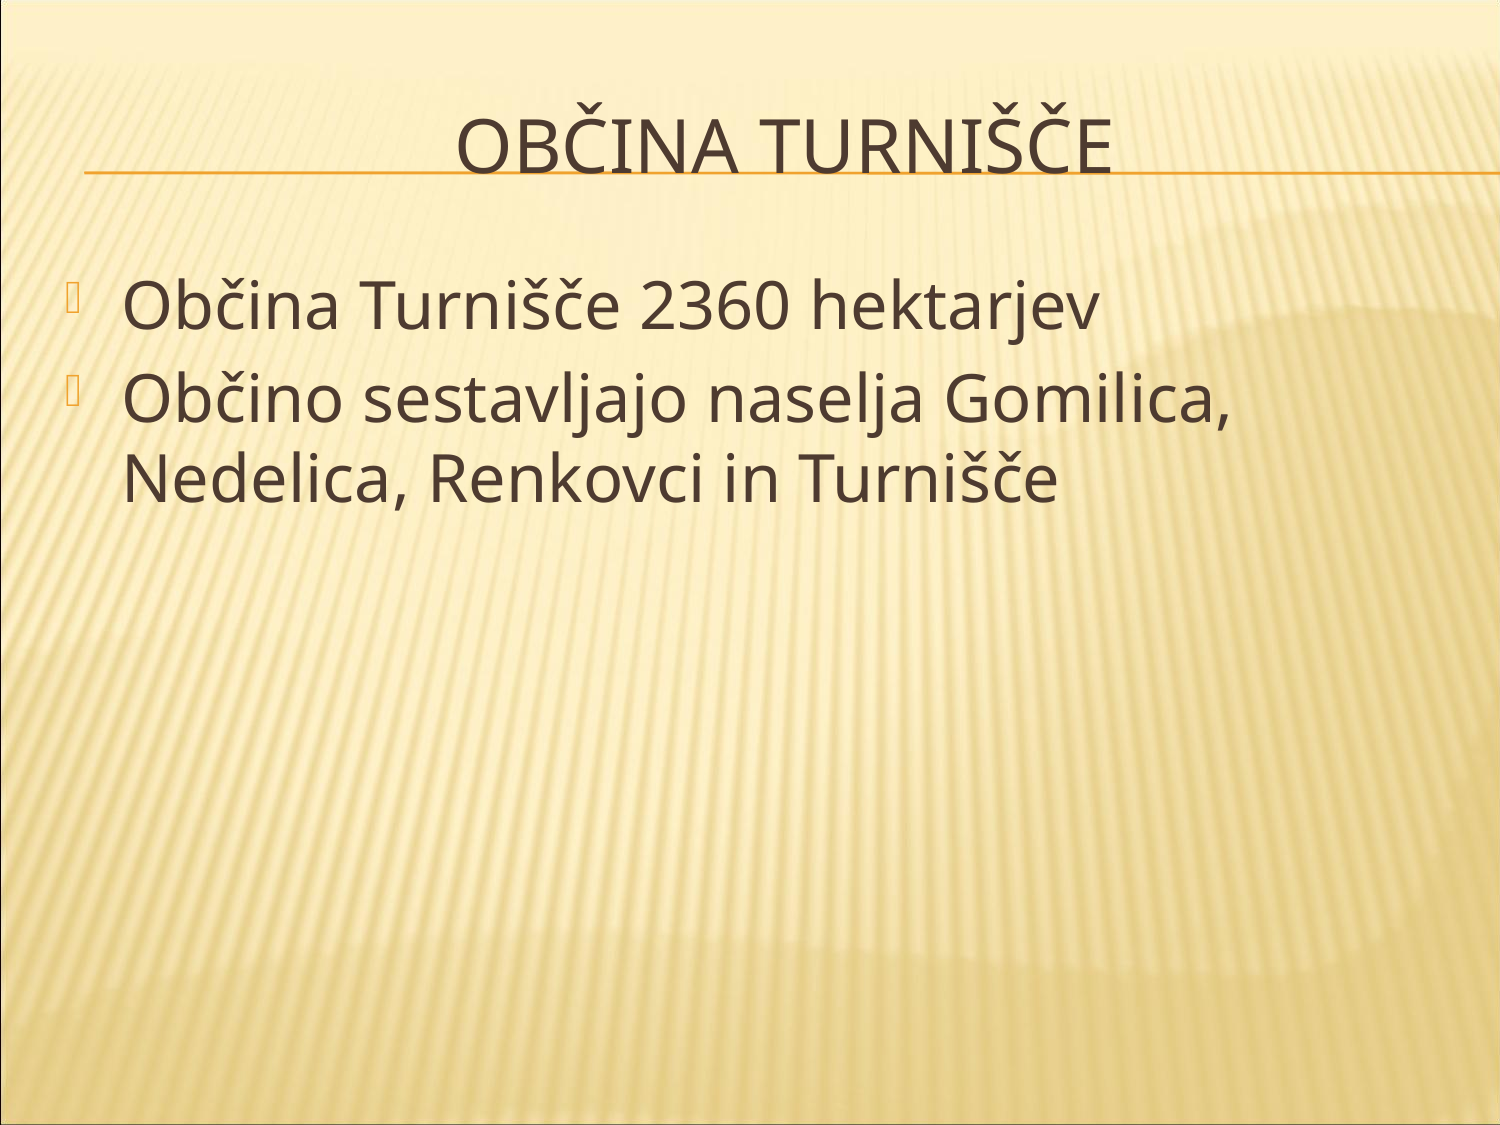

# OBČINA TURNIŠČE
Občina Turnišče 2360 hektarjev
Občino sestavljajo naselja Gomilica, Nedelica, Renkovci in Turnišče